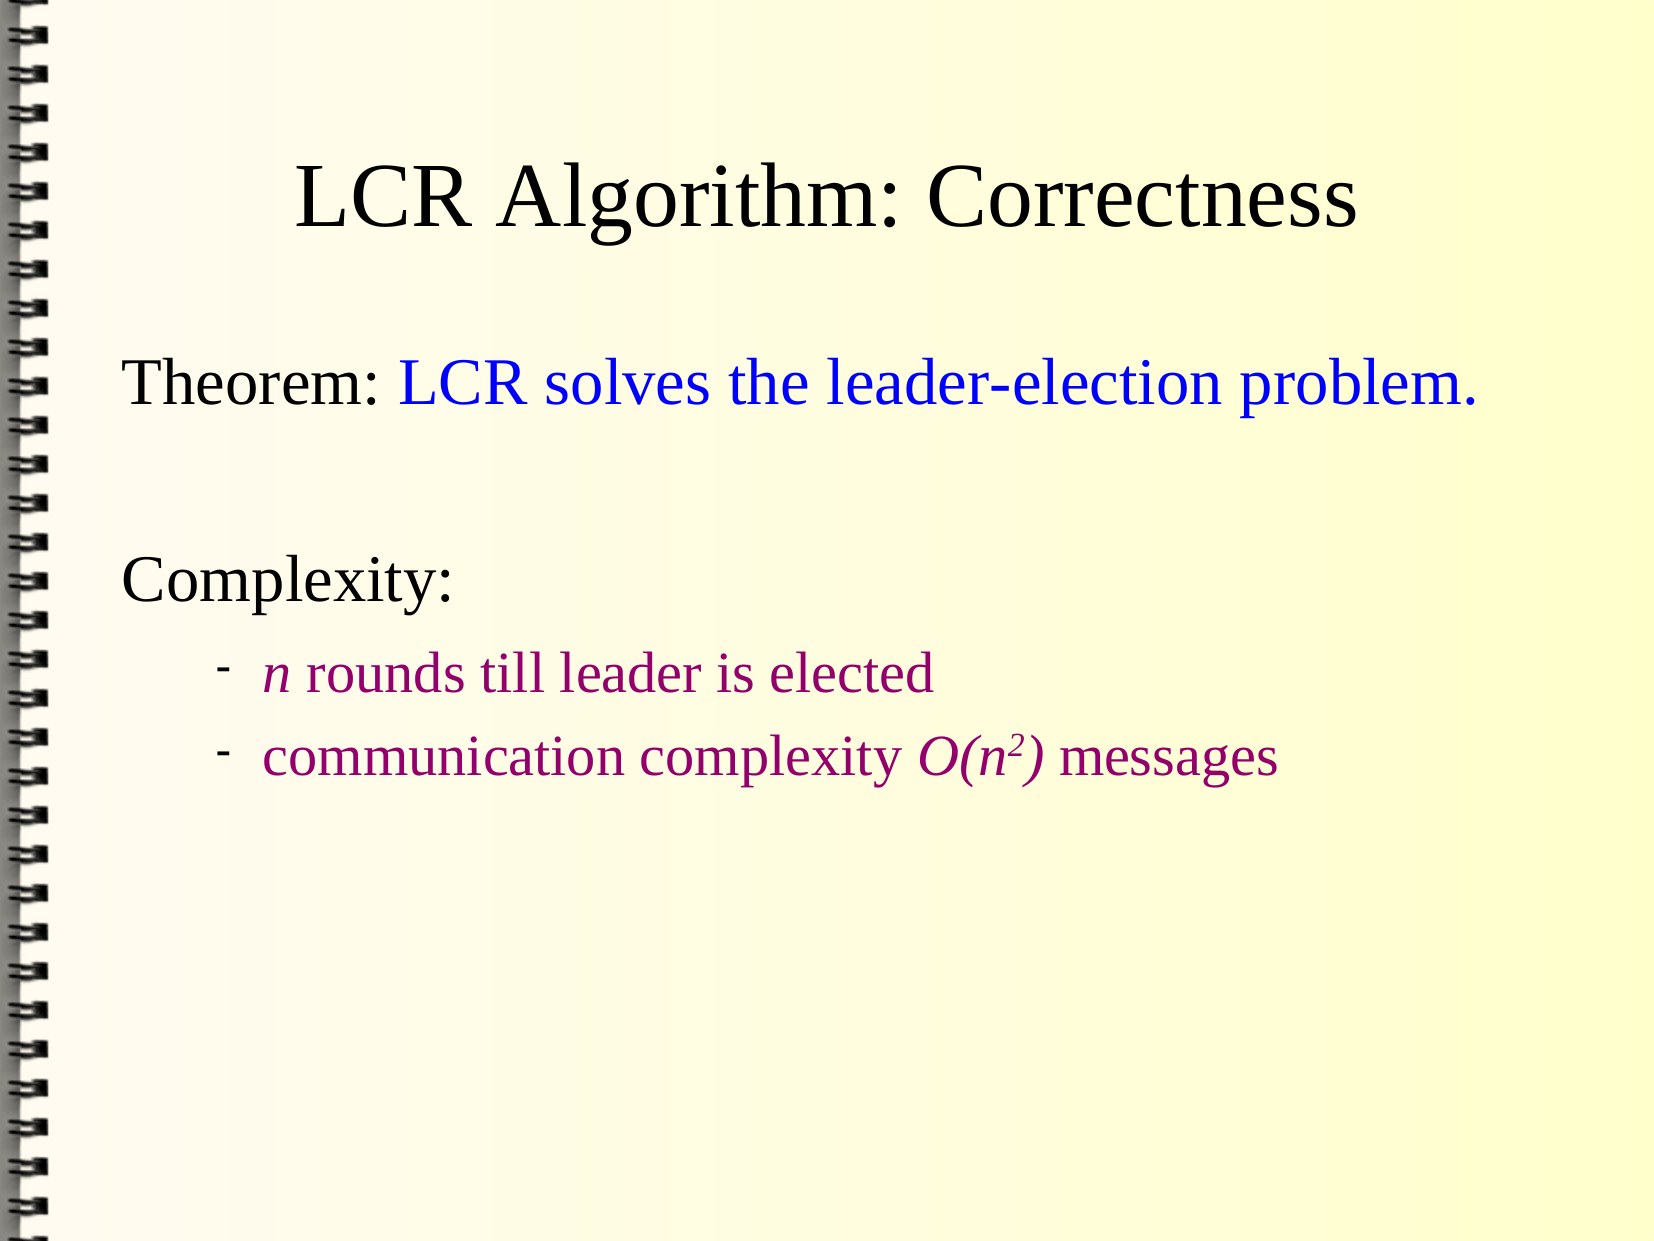

# LCR Algorithm: Correctness
Theorem: LCR solves the leader-election problem.
Complexity:
n rounds till leader is elected
communication complexity O(n2) messages